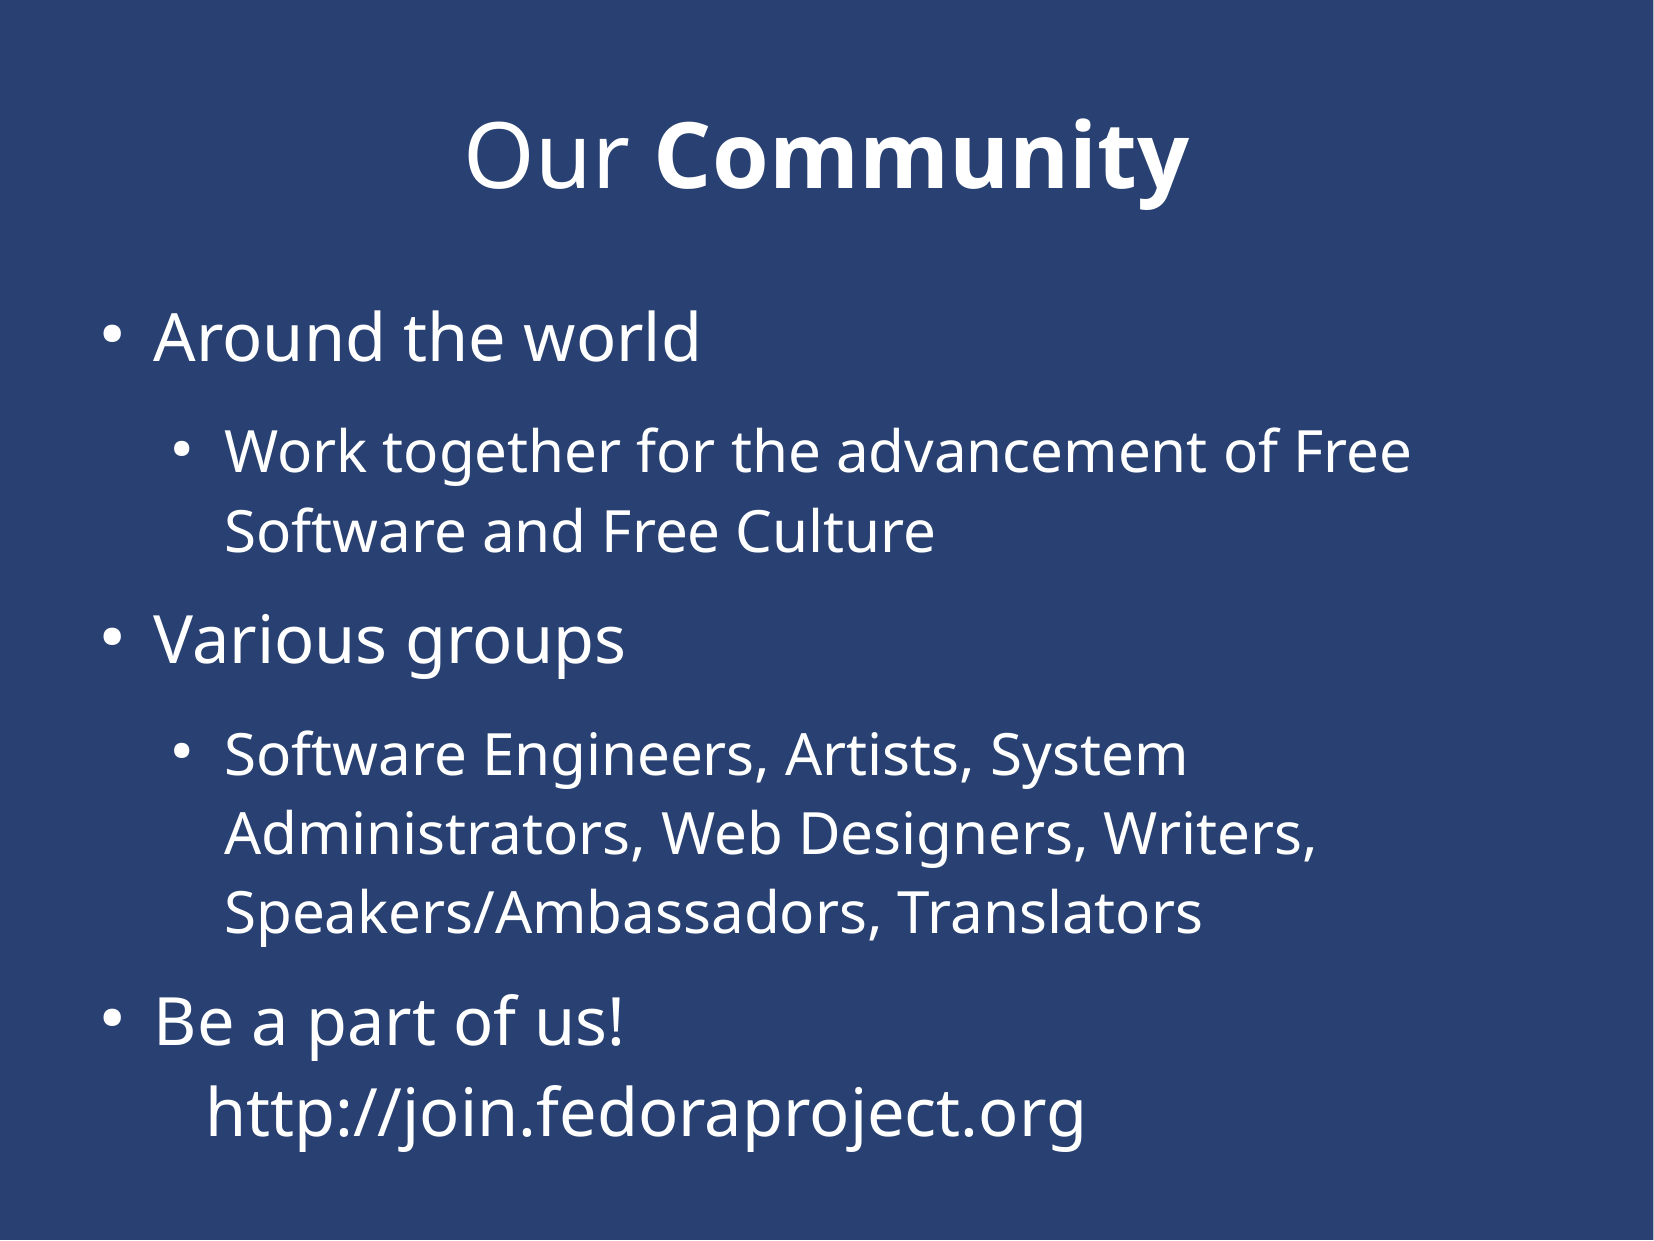

# Our Community
Around the world
Work together for the advancement of Free Software and Free Culture
Various groups
Software Engineers, Artists, System Administrators, Web Designers, Writers, Speakers/Ambassadors, Translators
Be a part of us!
 http://join.fedoraproject.org